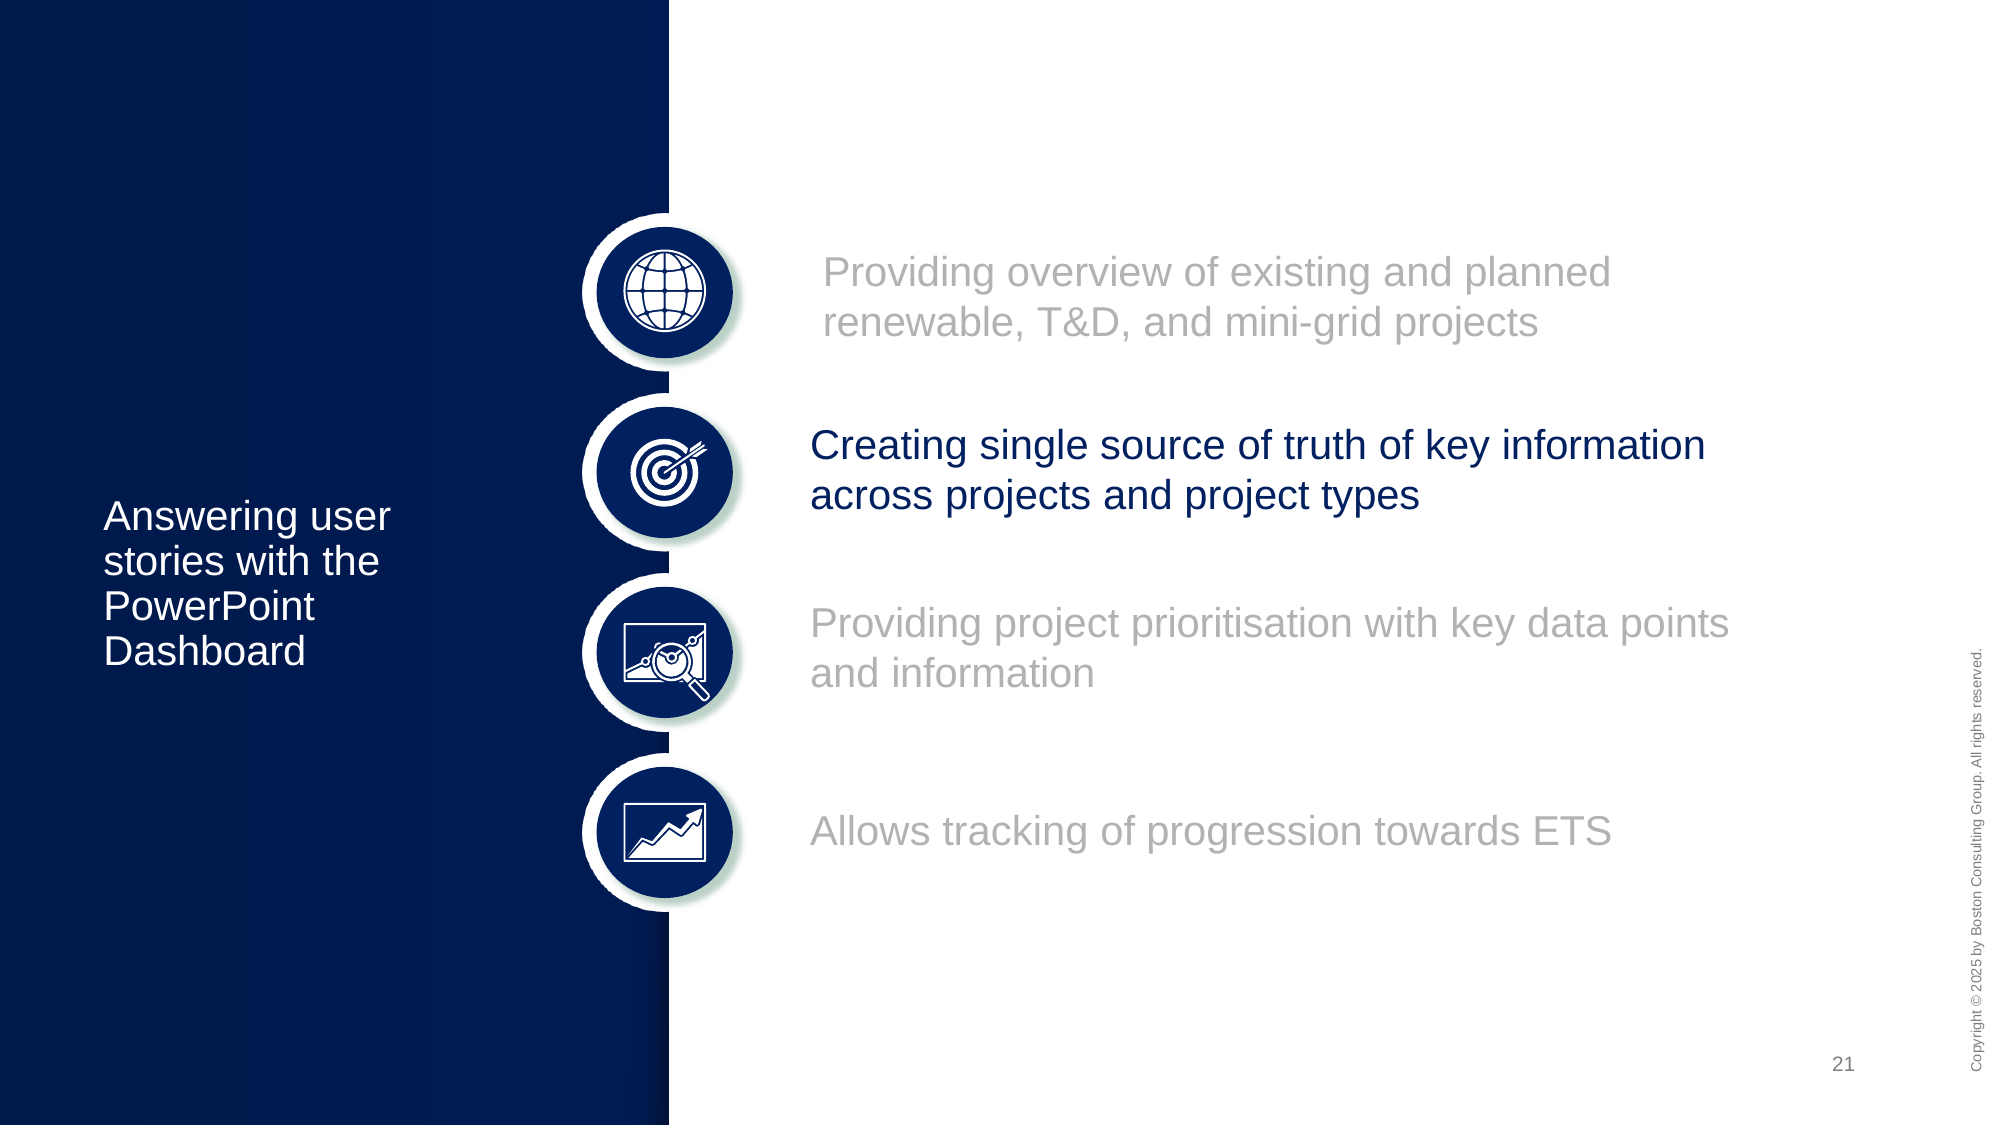

Providing overview of existing and planned renewable, T&D, and mini-grid projects
Creating single source of truth of key information across projects and project types
Answering user stories with the PowerPoint Dashboard
Providing project prioritisation with key data points
and information
Allows tracking of progression towards ETS